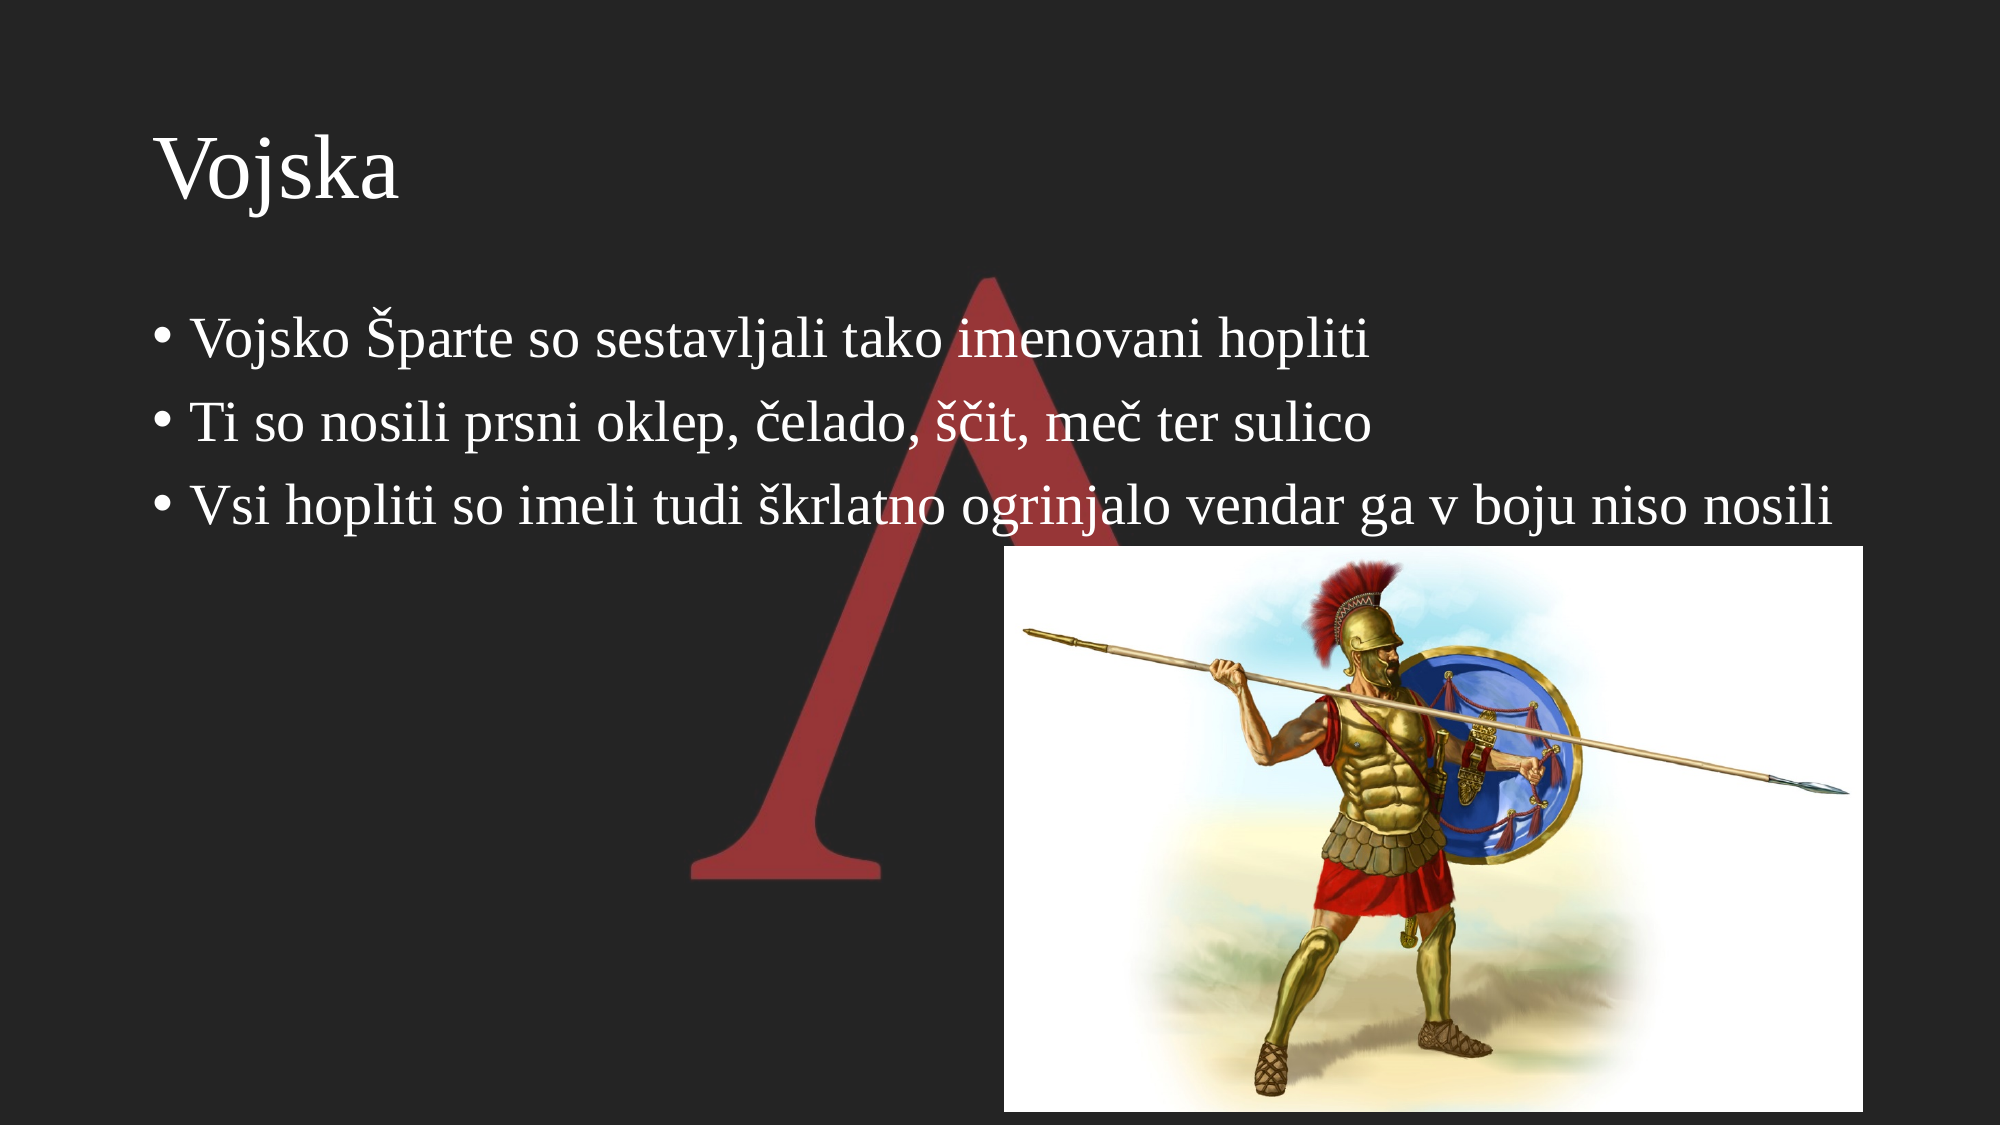

# Vojska
Vojsko Šparte so sestavljali tako imenovani hopliti
Ti so nosili prsni oklep, čelado, ščit, meč ter sulico
Vsi hopliti so imeli tudi škrlatno ogrinjalo vendar ga v boju niso nosili